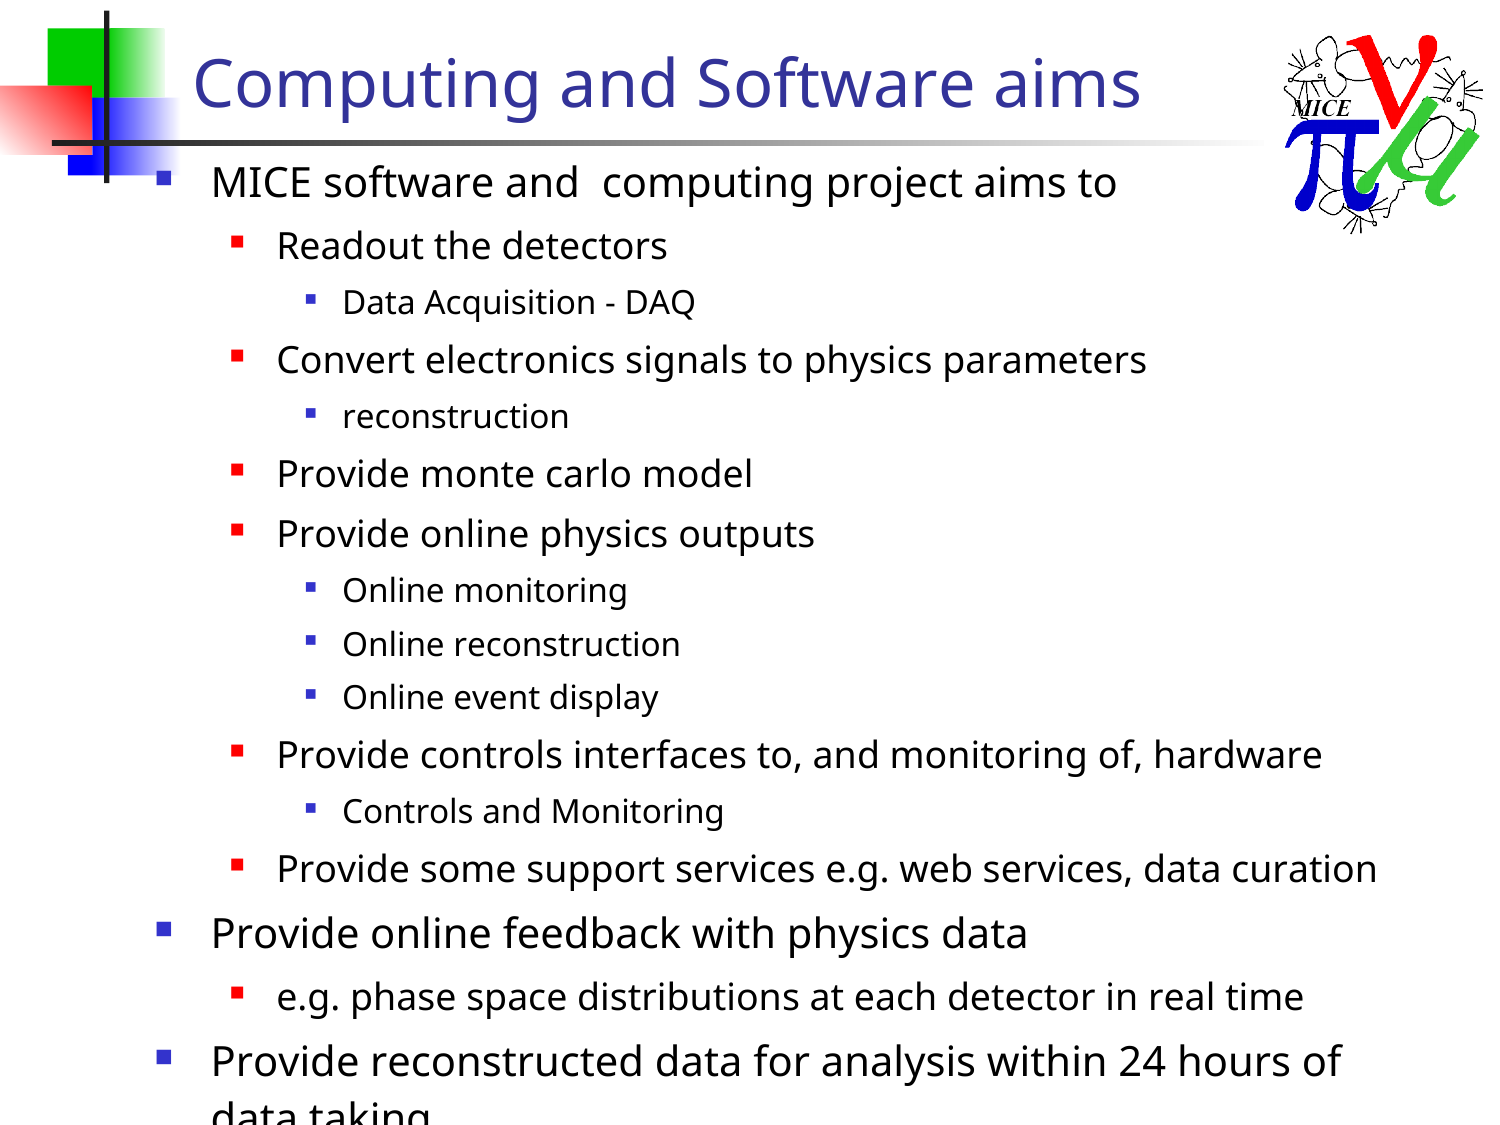

# Computing and Software aims
MICE software and computing project aims to
Readout the detectors
Data Acquisition - DAQ
Convert electronics signals to physics parameters
reconstruction
Provide monte carlo model
Provide online physics outputs
Online monitoring
Online reconstruction
Online event display
Provide controls interfaces to, and monitoring of, hardware
Controls and Monitoring
Provide some support services e.g. web services, data curation
Provide online feedback with physics data
e.g. phase space distributions at each detector in real time
Provide reconstructed data for analysis within 24 hours of data taking